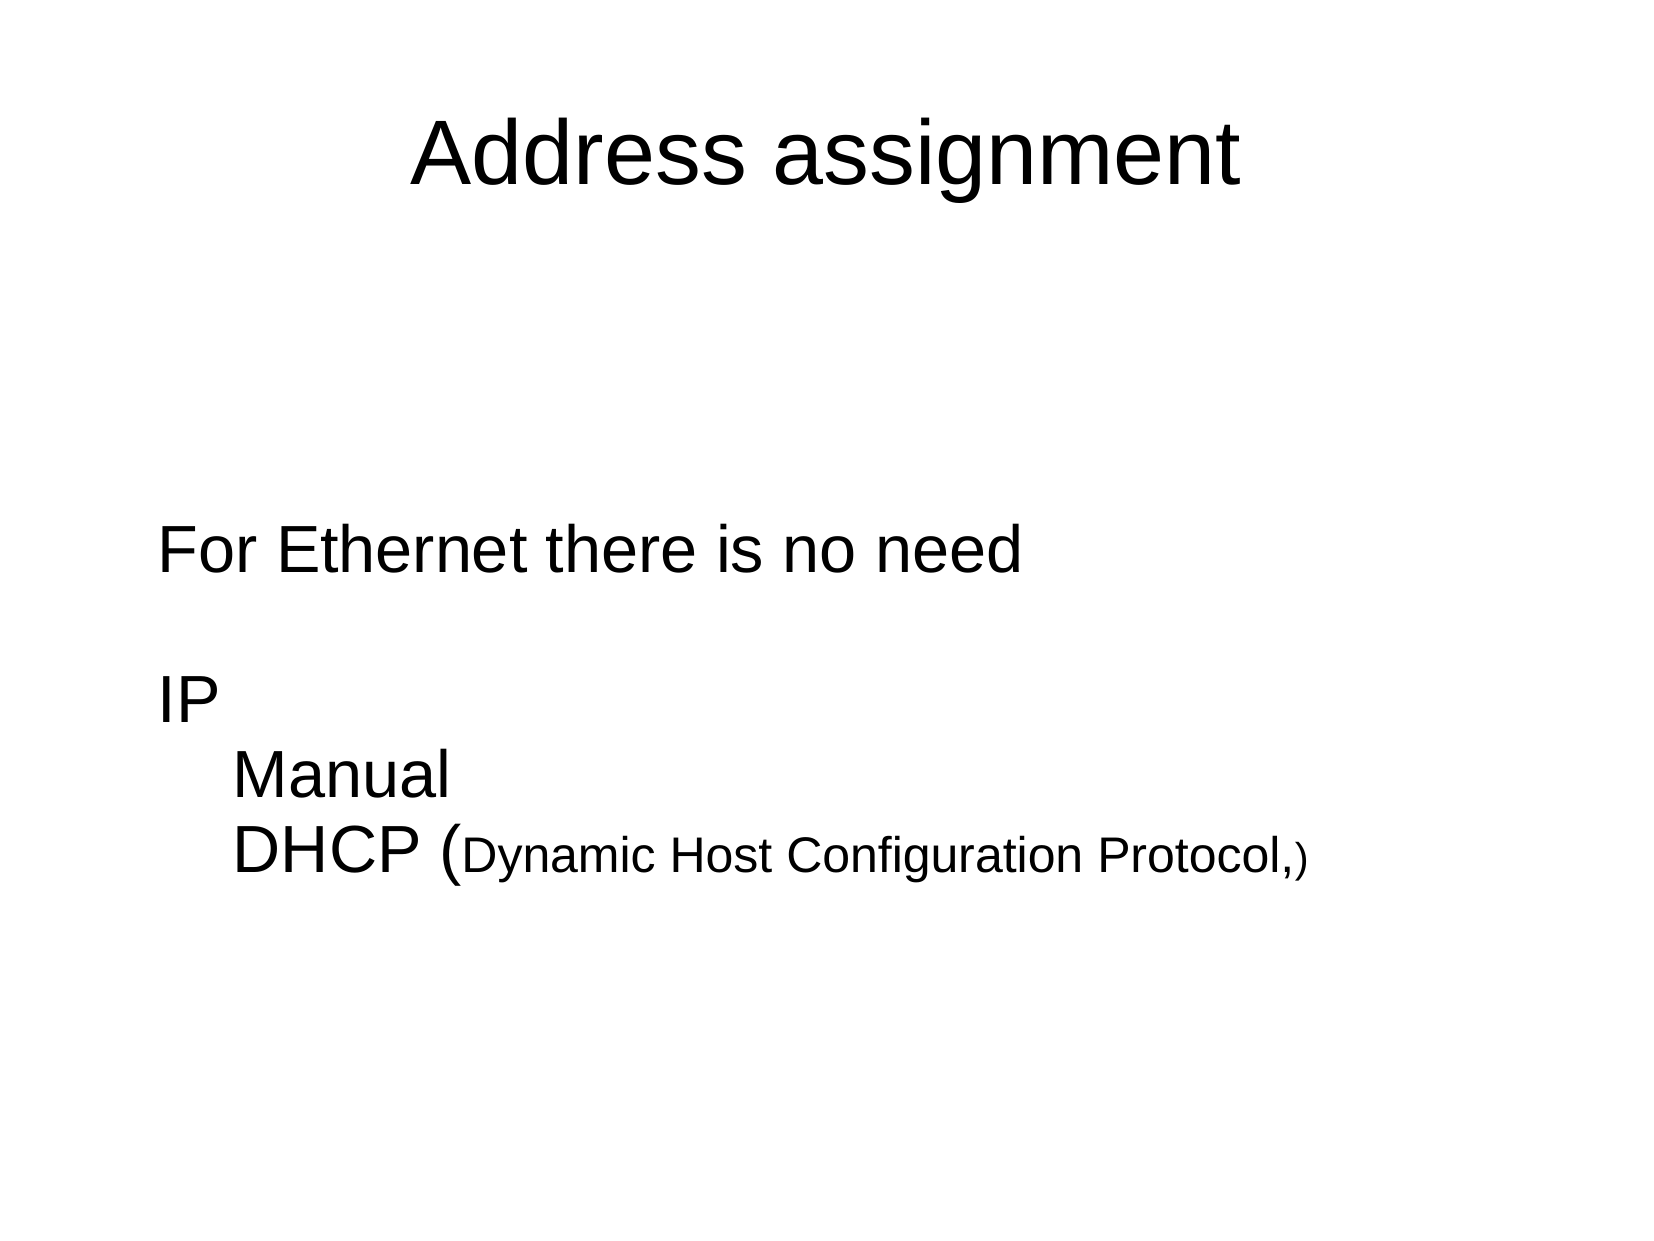

# Address assignment
	For Ethernet there is no need
	IP
		Manual
		DHCP (Dynamic Host Configuration Protocol,)